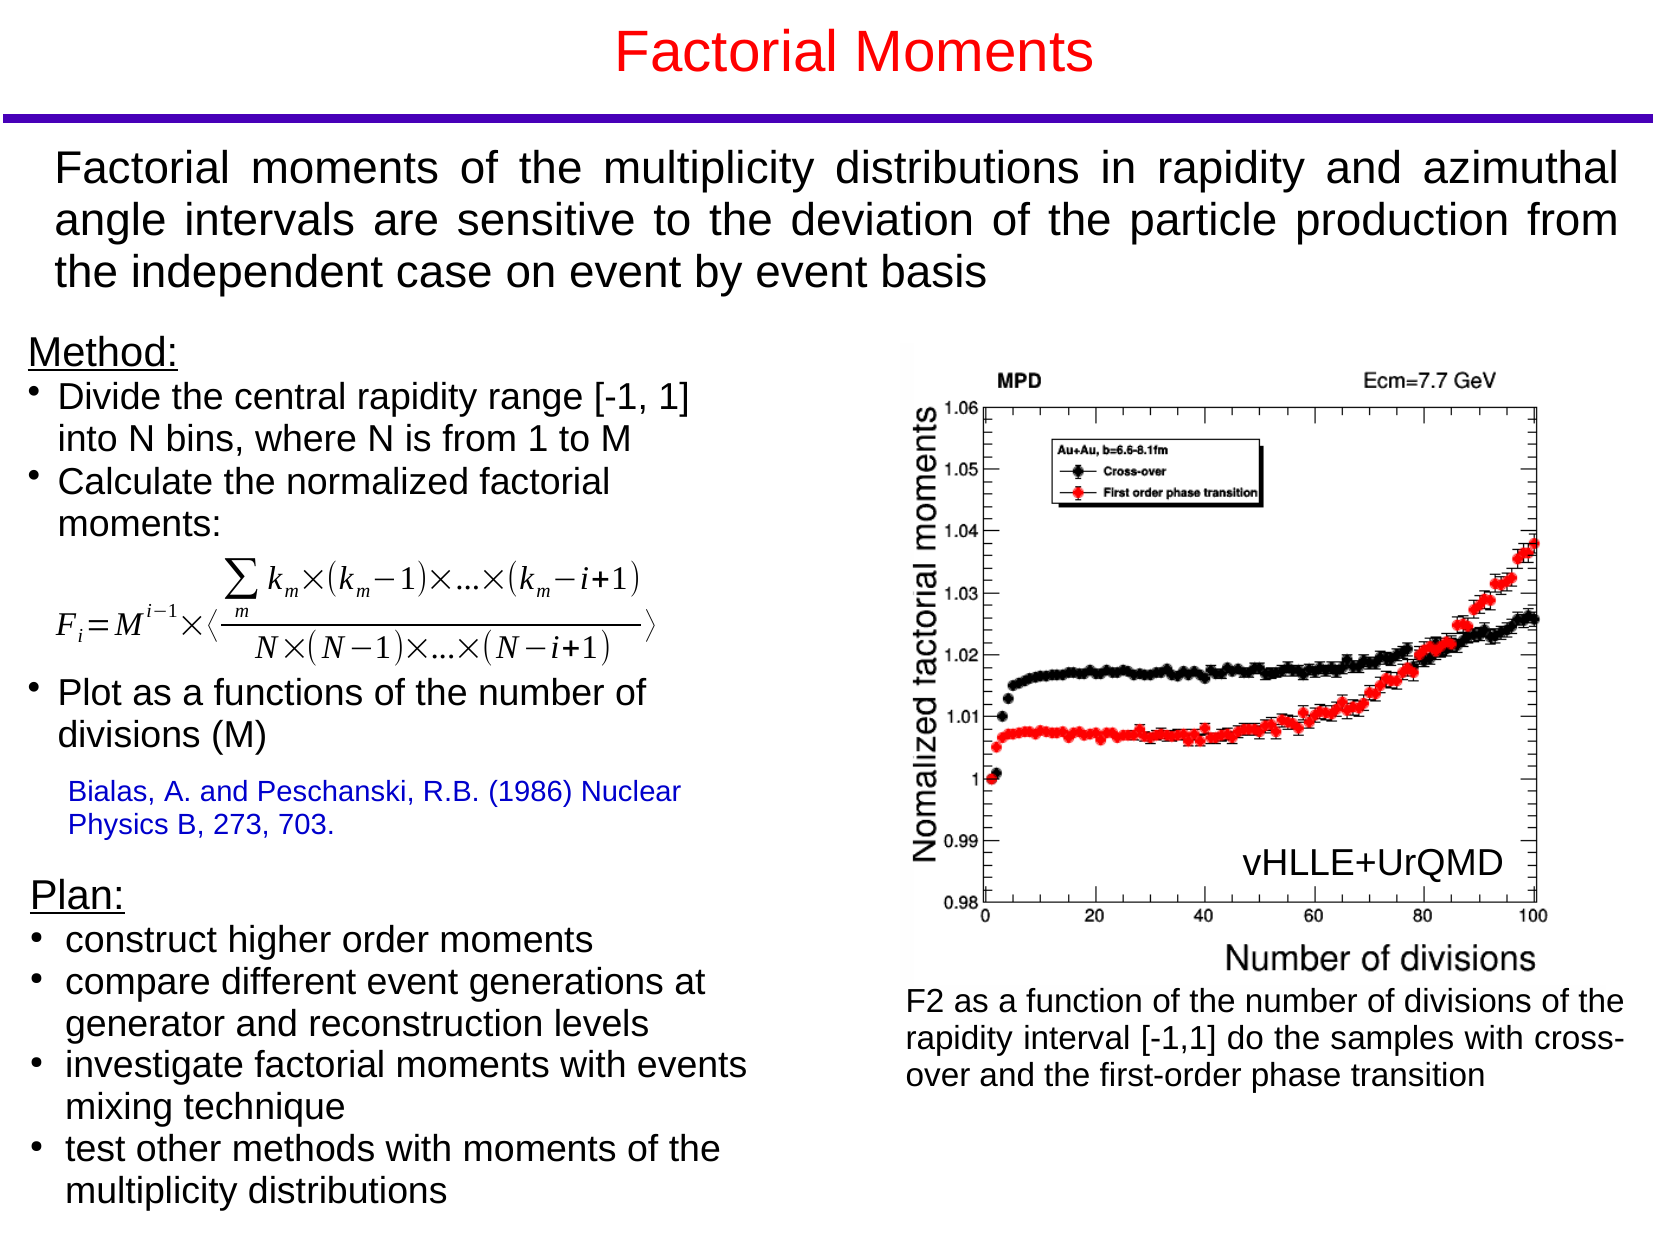

Factorial Moments
Factorial moments of the multiplicity distributions in rapidity and azimuthal angle intervals are sensitive to the deviation of the particle production from the independent case on event by event basis
Method:
Divide the central rapidity range [-1, 1] into N bins, where N is from 1 to M
Calculate the normalized factorial moments:
Plot as a functions of the number of divisions (M)
Bialas, A. and Peschanski, R.B. (1986) Nuclear Physics B, 273, 703.
vHLLE+UrQMD
Plan:
construct higher order moments
compare different event generations at generator and reconstruction levels
investigate factorial moments with events mixing technique
test other methods with moments of the multiplicity distributions
F2 as a function of the number of divisions of the rapidity interval [-1,1] do the samples with cross-over and the first-order phase transition
5